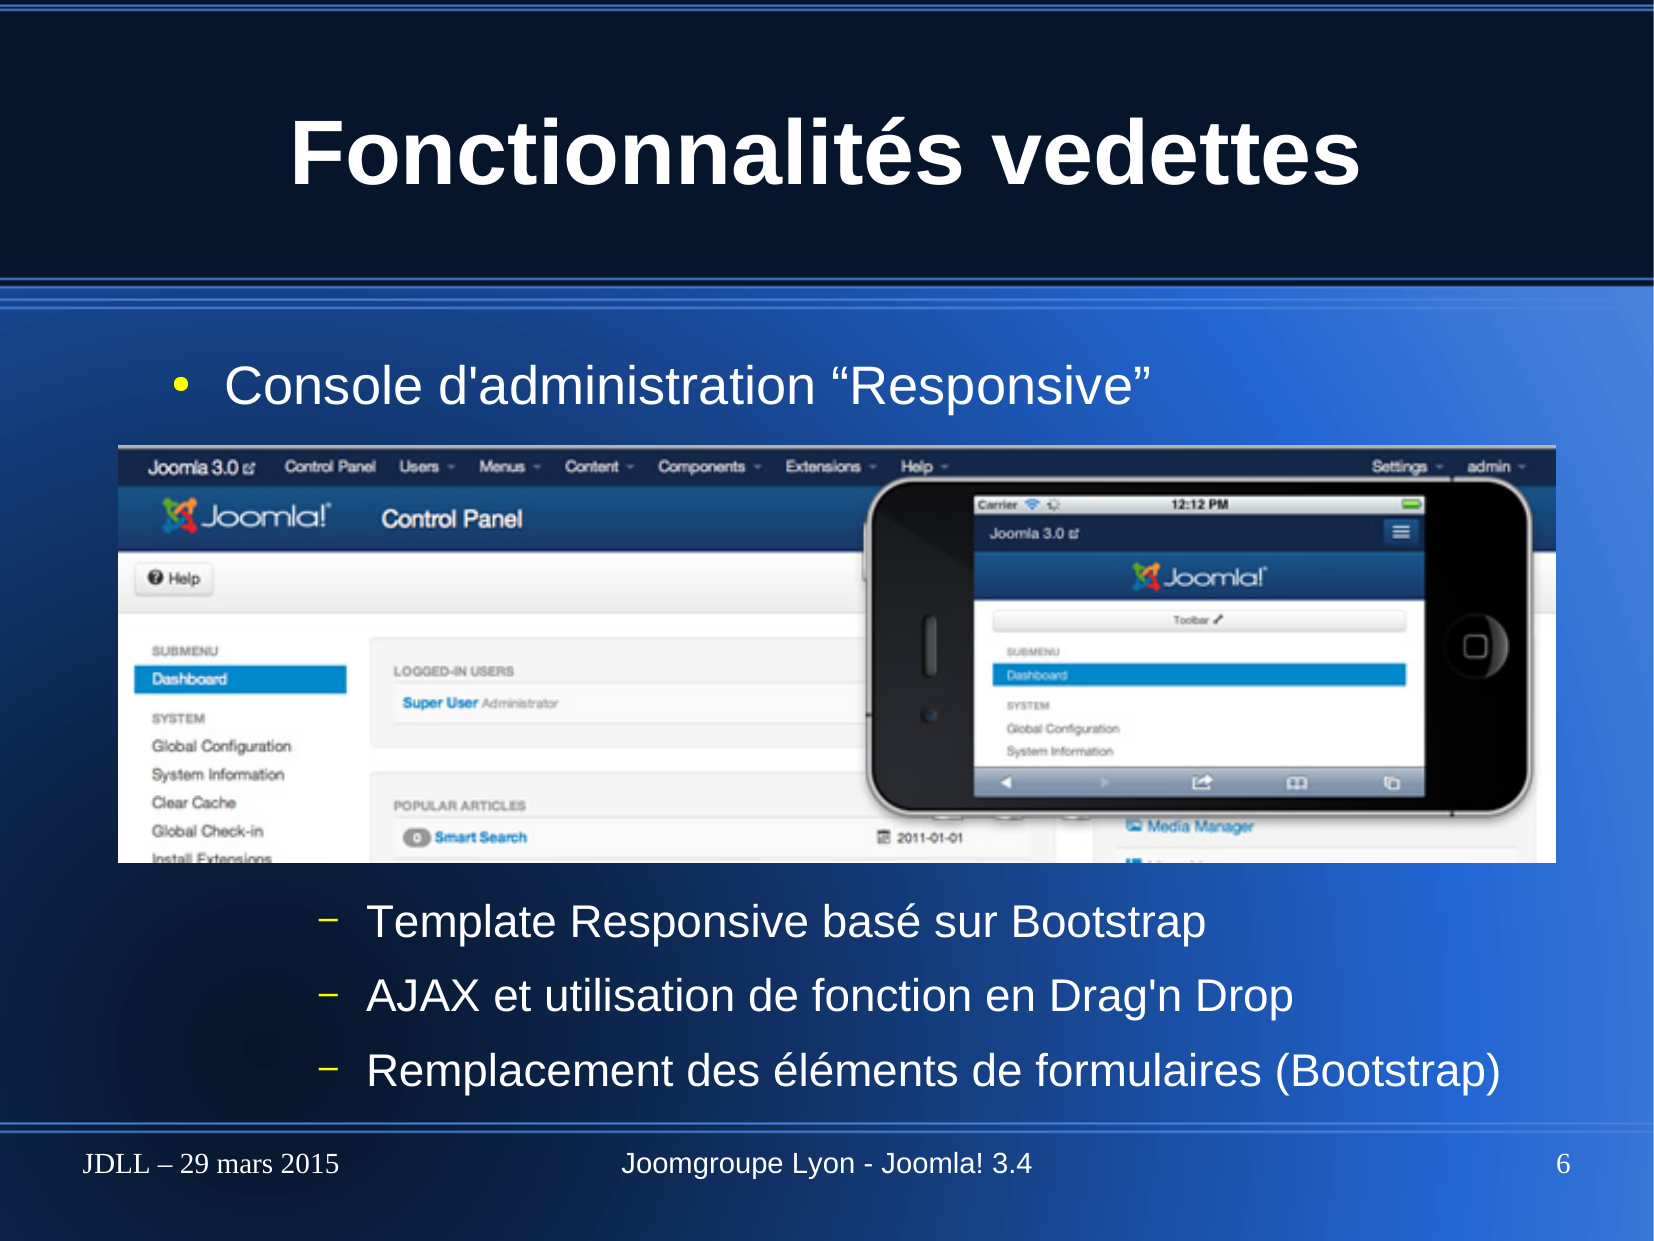

# Fonctionnalités vedettes
Console d'administration “Responsive”
Template Responsive basé sur Bootstrap
AJAX et utilisation de fonction en Drag'n Drop
Remplacement des éléments de formulaires (Bootstrap)
29/03/2015
Joomgroupe Lyon - Joomla! 3.4
6